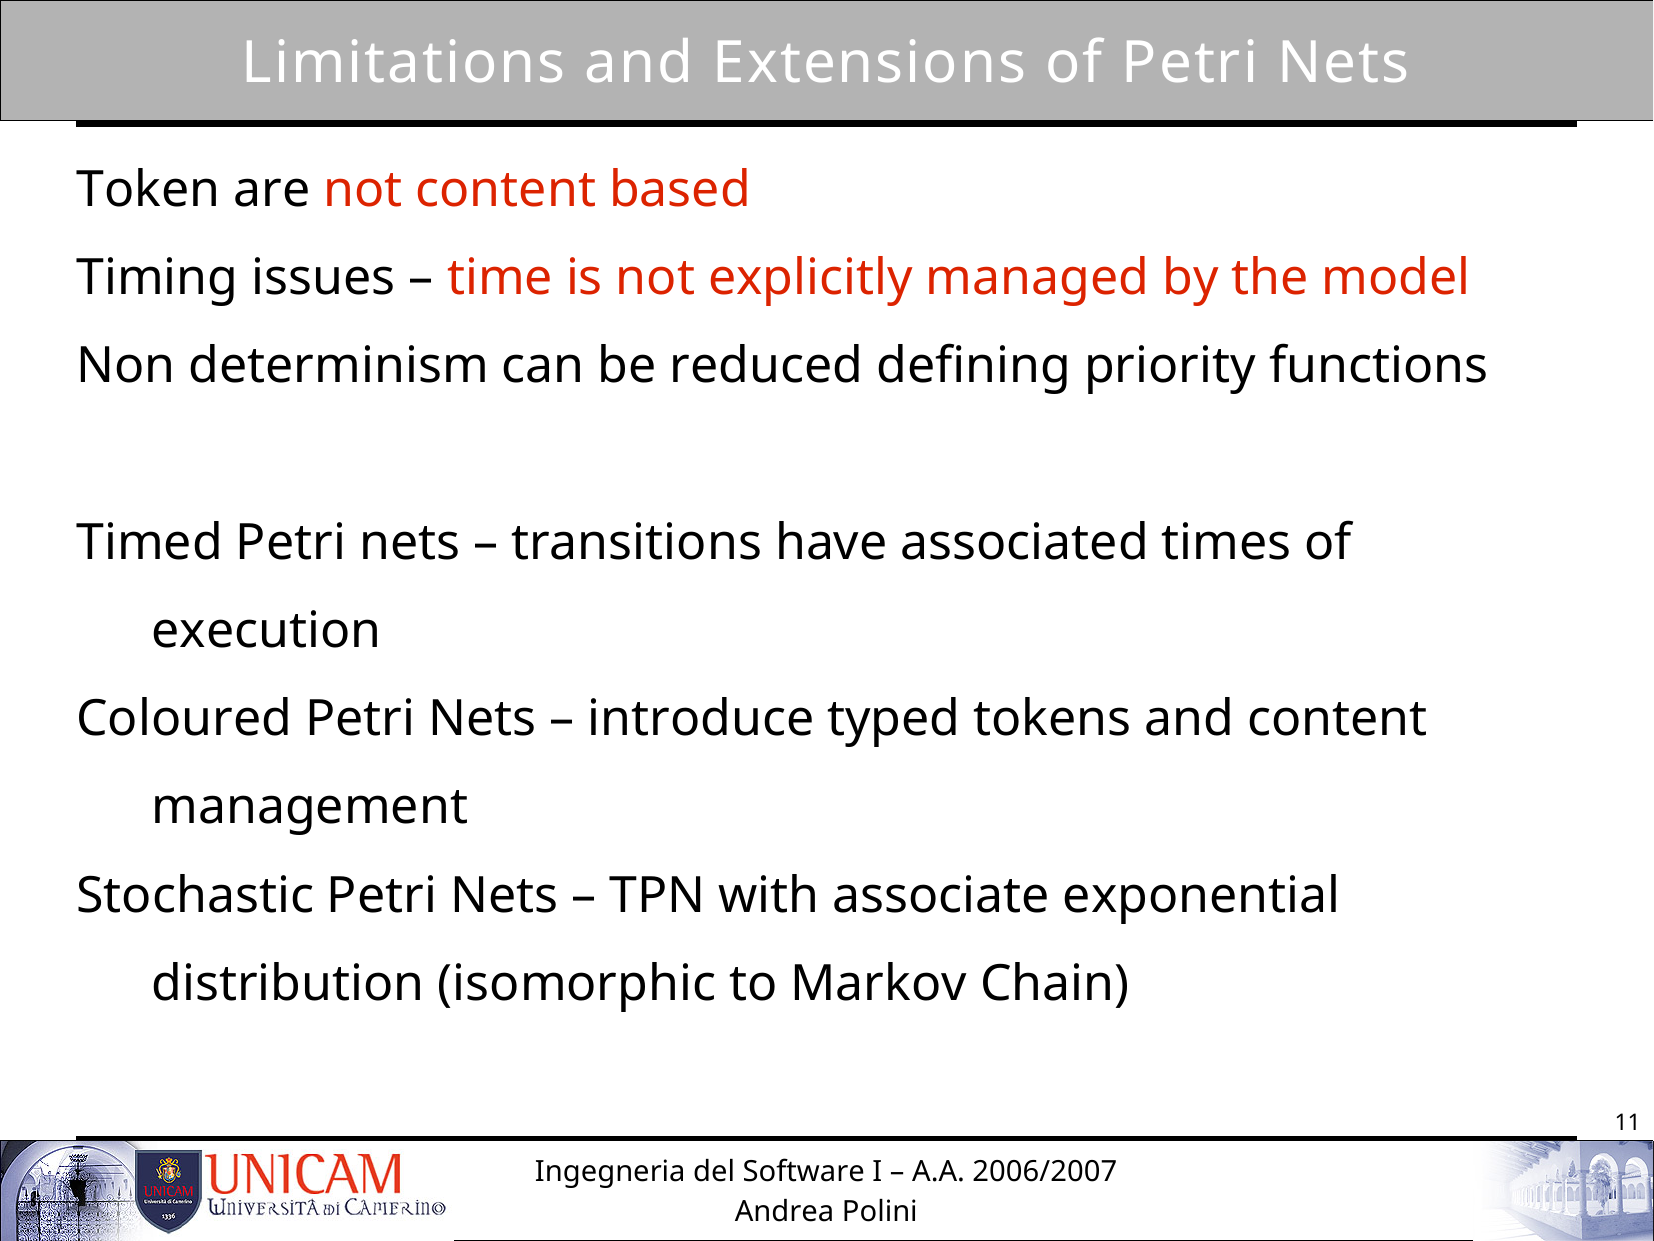

# Limitations and Extensions of Petri Nets
Token are not content based
Timing issues – time is not explicitly managed by the model
Non determinism can be reduced defining priority functions
Timed Petri nets – transitions have associated times of execution
Coloured Petri Nets – introduce typed tokens and content management
Stochastic Petri Nets – TPN with associate exponential distribution (isomorphic to Markov Chain)
11